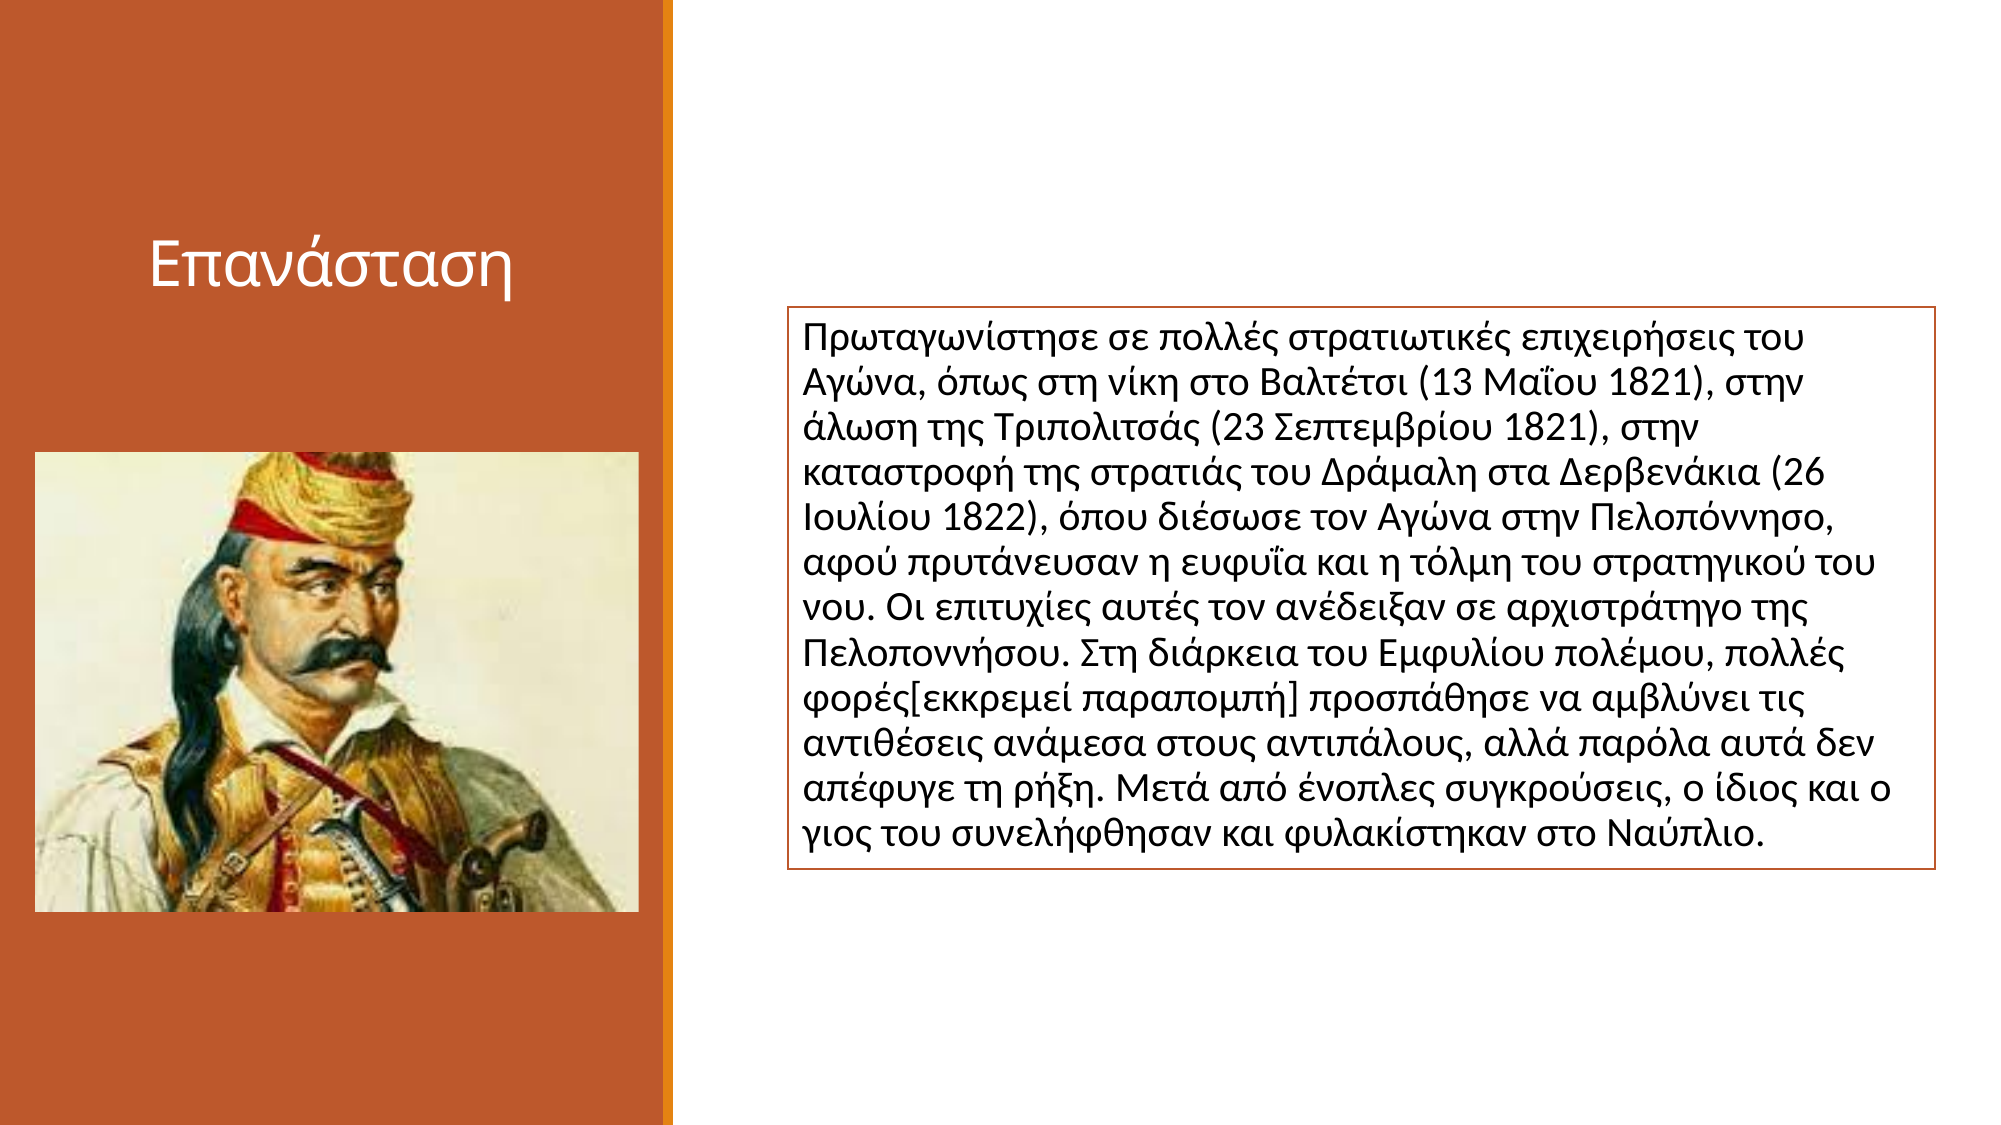

# Επανάσταση
Πρωταγωνίστησε σε πολλές στρατιωτικές επιχειρήσεις του Αγώνα, όπως στη νίκη στο Βαλτέτσι (13 Μαΐου 1821), στην άλωση της Τριπολιτσάς (23 Σεπτεμβρίου 1821), στην καταστροφή της στρατιάς του Δράμαλη στα Δερβενάκια (26 Ιουλίου 1822), όπου διέσωσε τον Αγώνα στην Πελοπόννησο, αφού πρυτάνευσαν η ευφυΐα και η τόλμη του στρατηγικού του νου. Οι επιτυχίες αυτές τον ανέδειξαν σε αρχιστράτηγο της Πελοποννήσου. Στη διάρκεια του Εμφυλίου πολέμου, πολλές φορές[εκκρεμεί παραπομπή] προσπάθησε να αμβλύνει τις αντιθέσεις ανάμεσα στους αντιπάλους, αλλά παρόλα αυτά δεν απέφυγε τη ρήξη. Μετά από ένοπλες συγκρούσεις, ο ίδιος και ο γιος του συνελήφθησαν και φυλακίστηκαν στο Ναύπλιο.